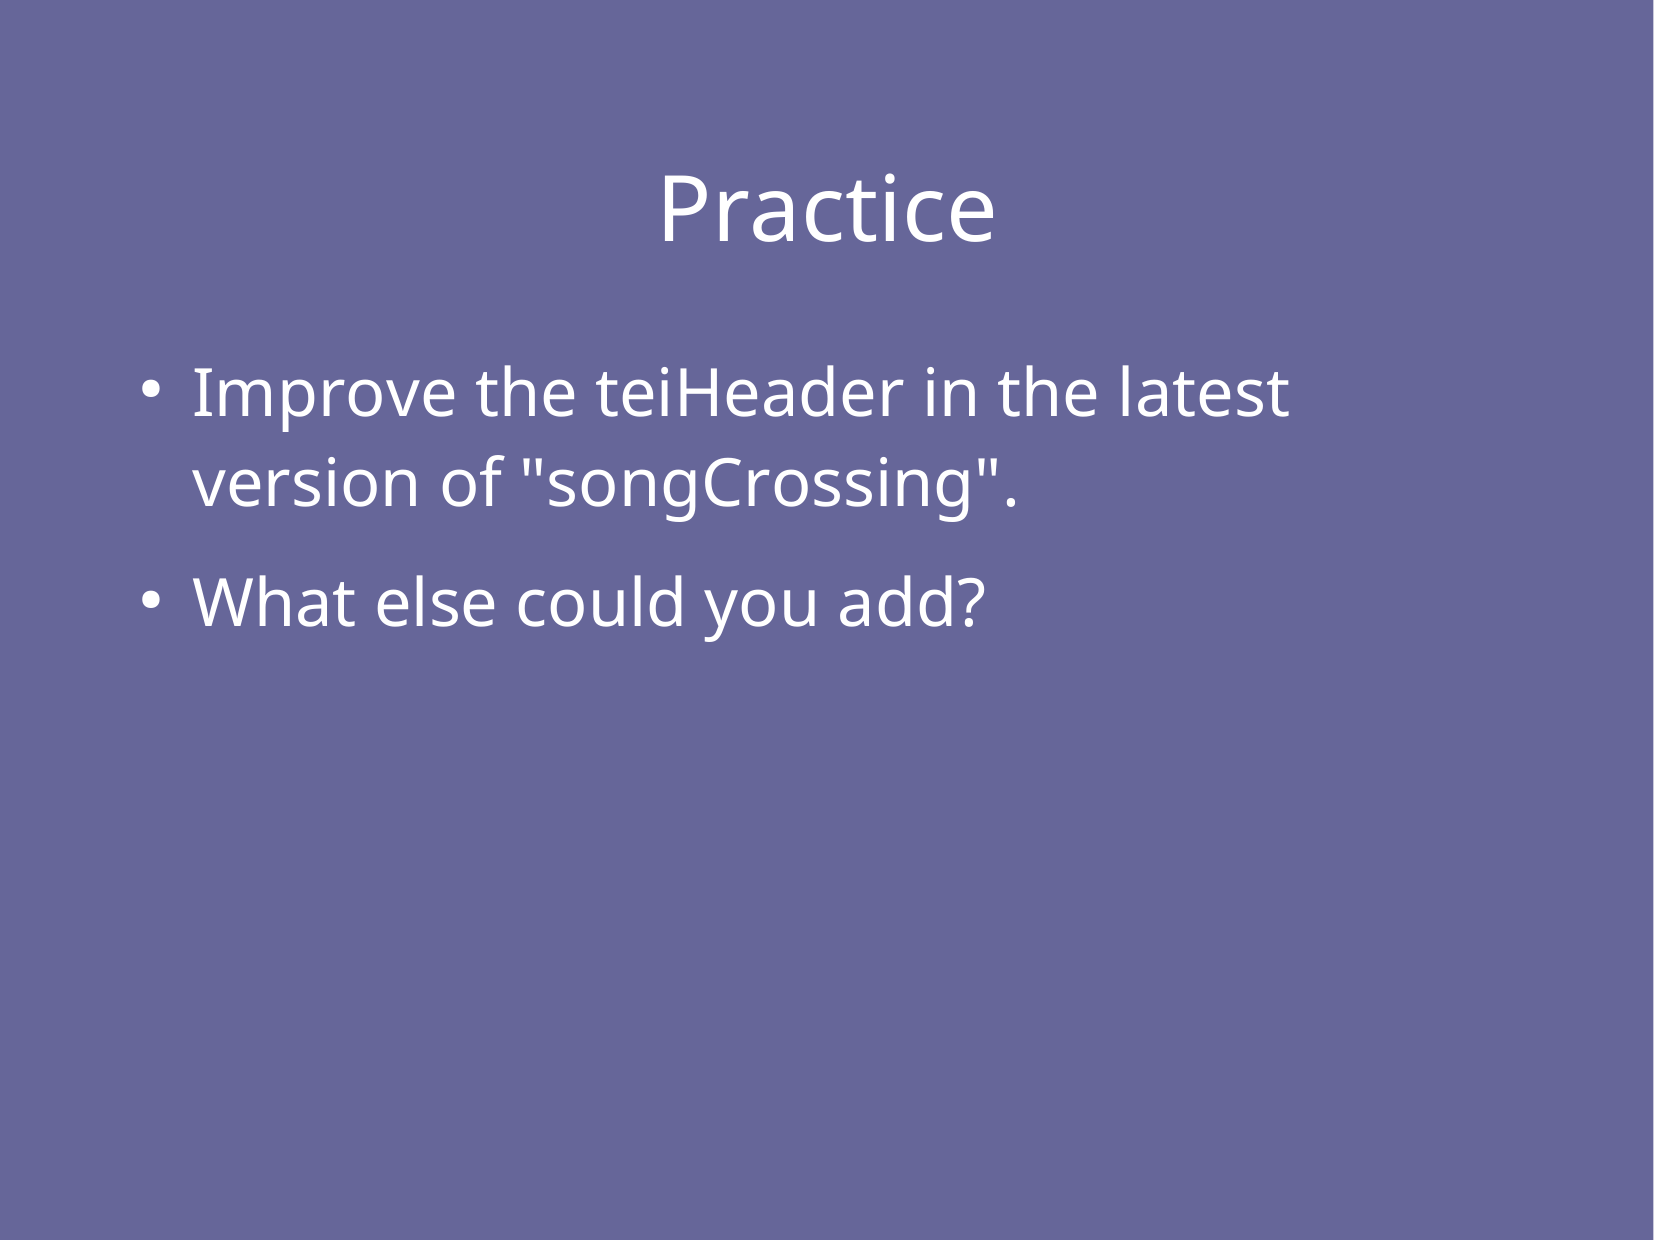

# Practice
Improve the teiHeader in the latest version of "songCrossing".
What else could you add?